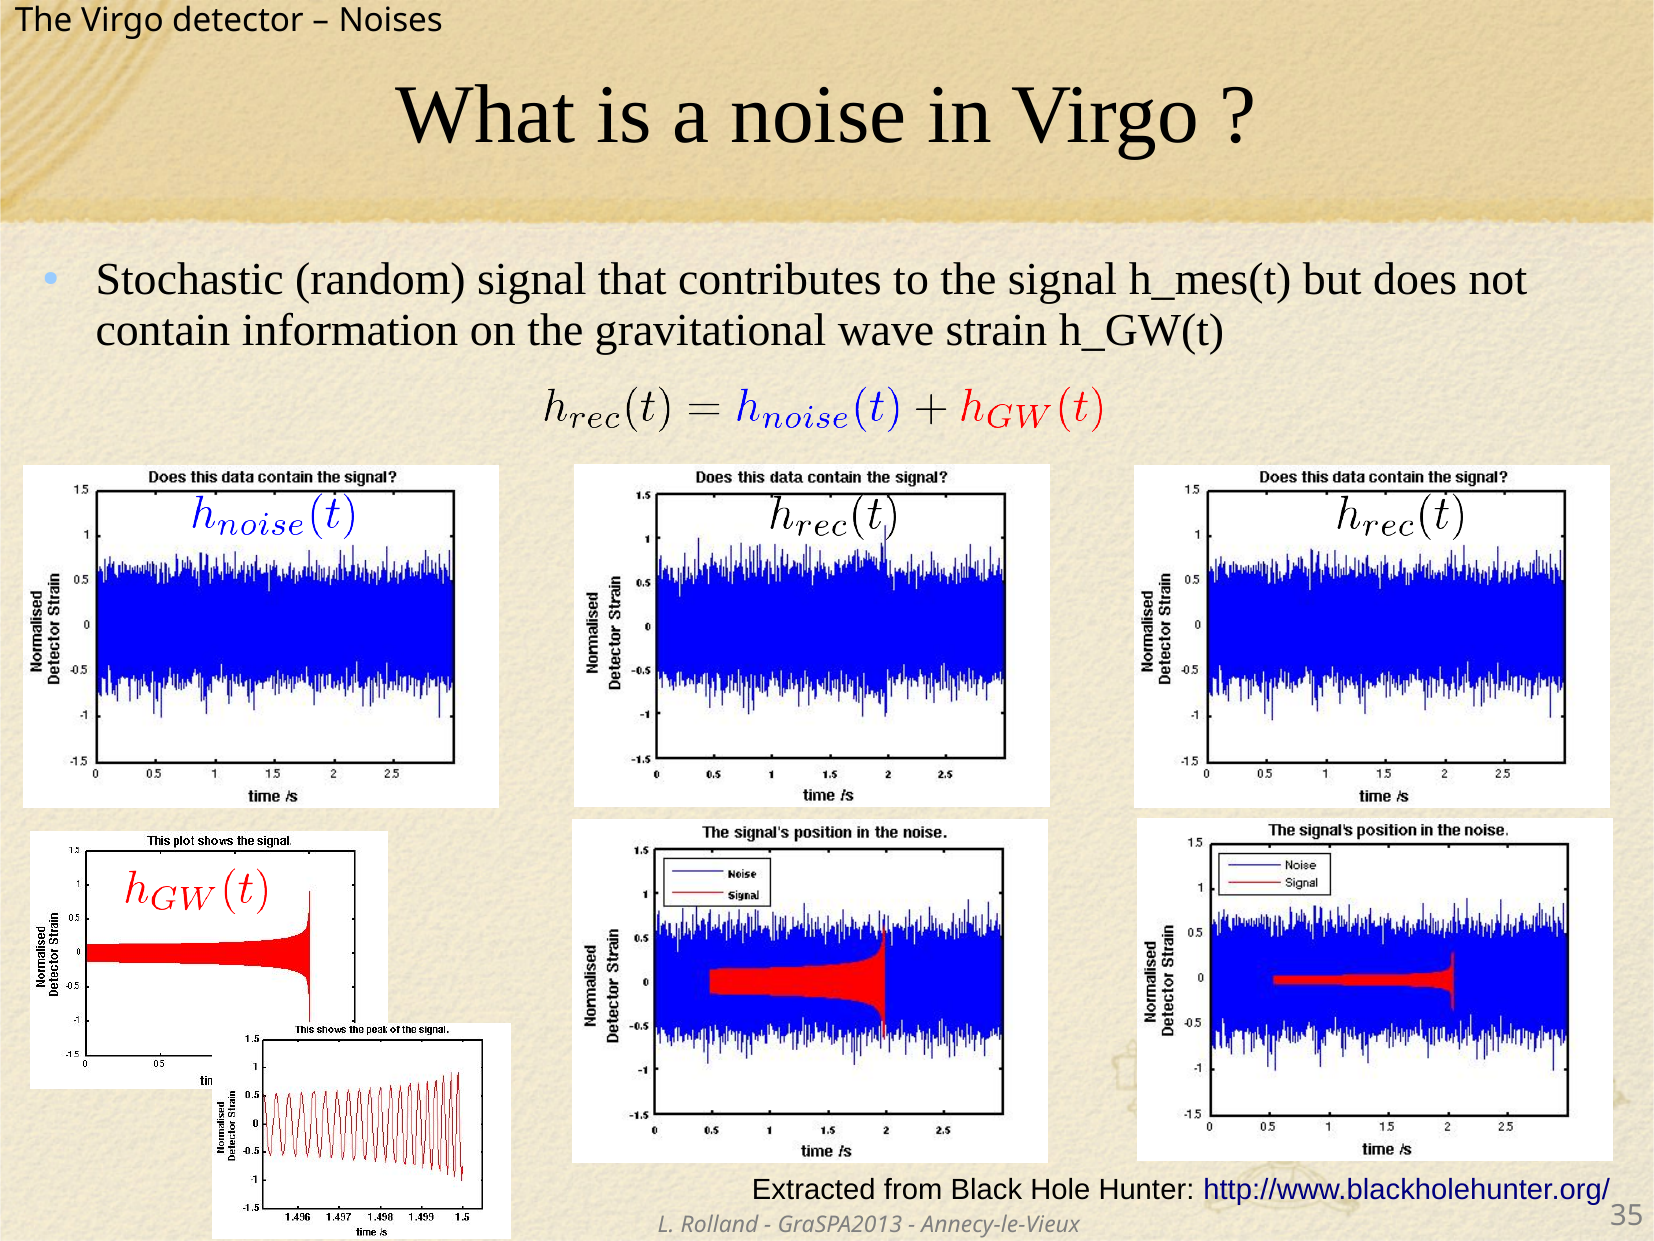

The Virgo detector – Noises
# What is a noise in Virgo ?
Stochastic (random) signal that contributes to the signal h_mes(t) but does not contain information on the gravitational wave strain h_GW(t)
Extracted from Black Hole Hunter: http://www.blackholehunter.org/